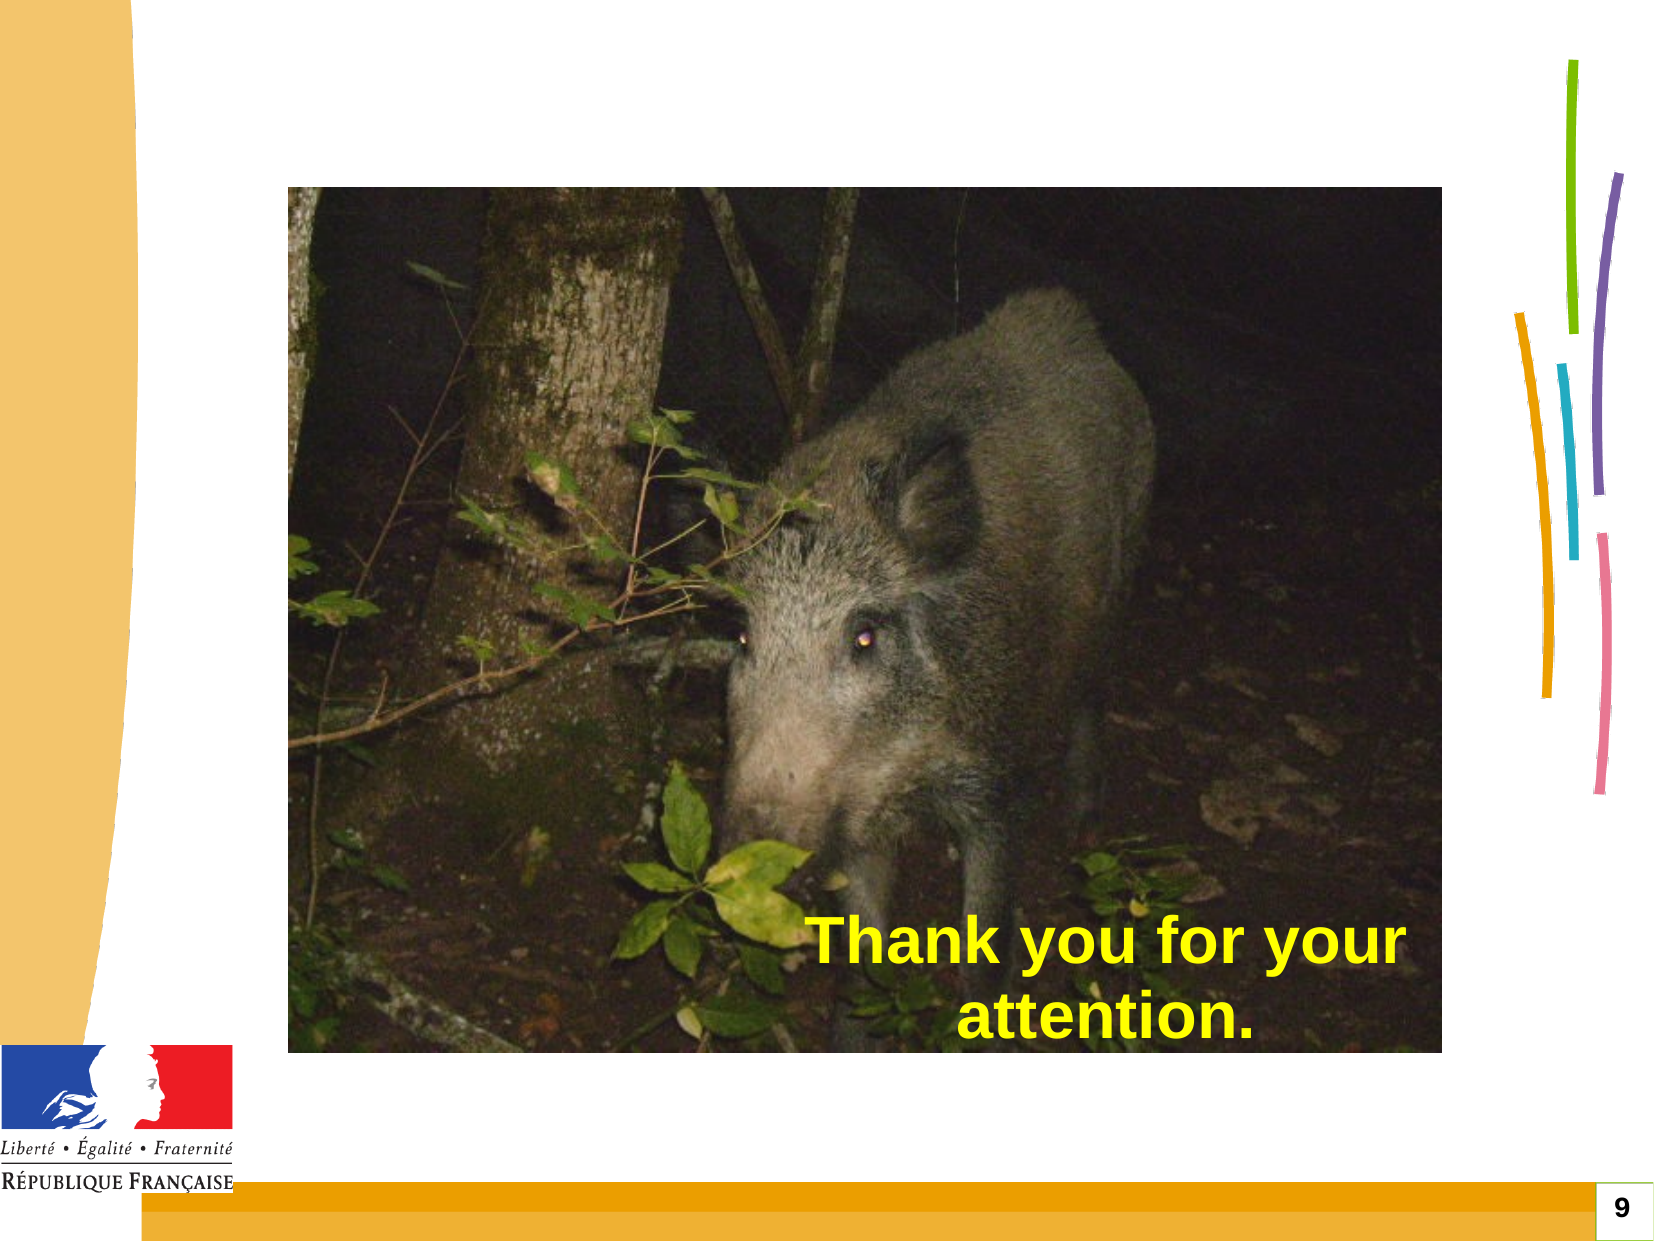

# FIN
Thank you for your attention.
9